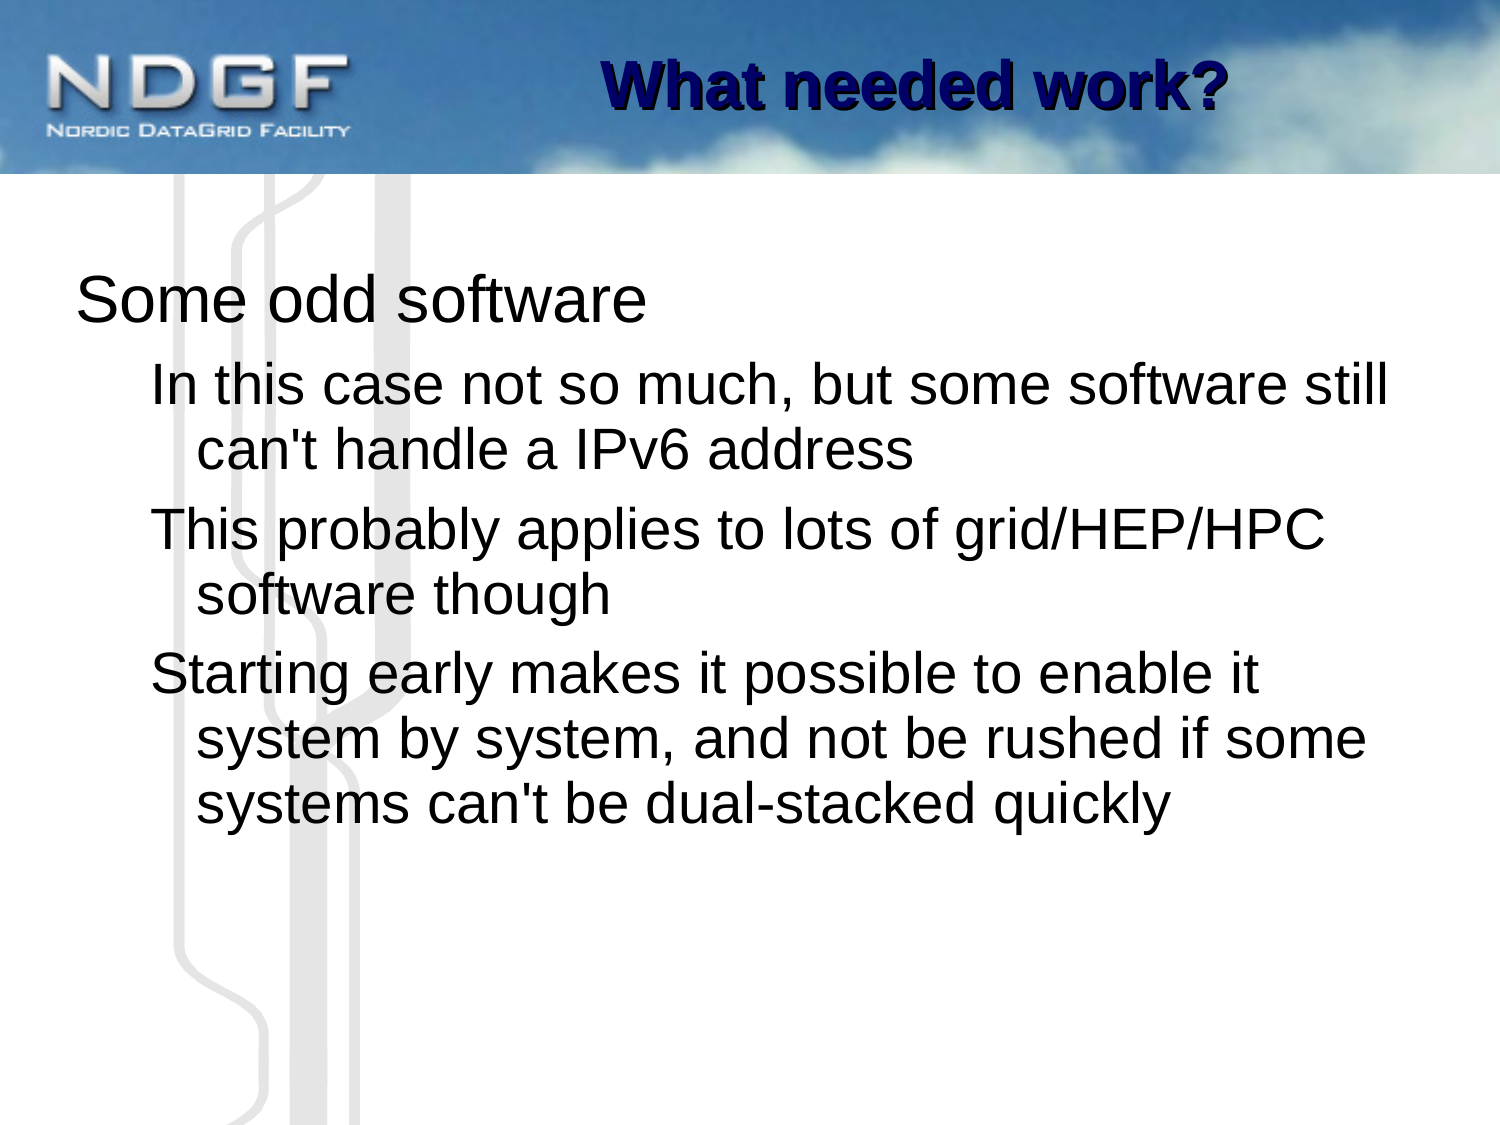

# What needed work?
Some odd software
In this case not so much, but some software still can't handle a IPv6 address
This probably applies to lots of grid/HEP/HPC software though
Starting early makes it possible to enable it system by system, and not be rushed if some systems can't be dual-stacked quickly